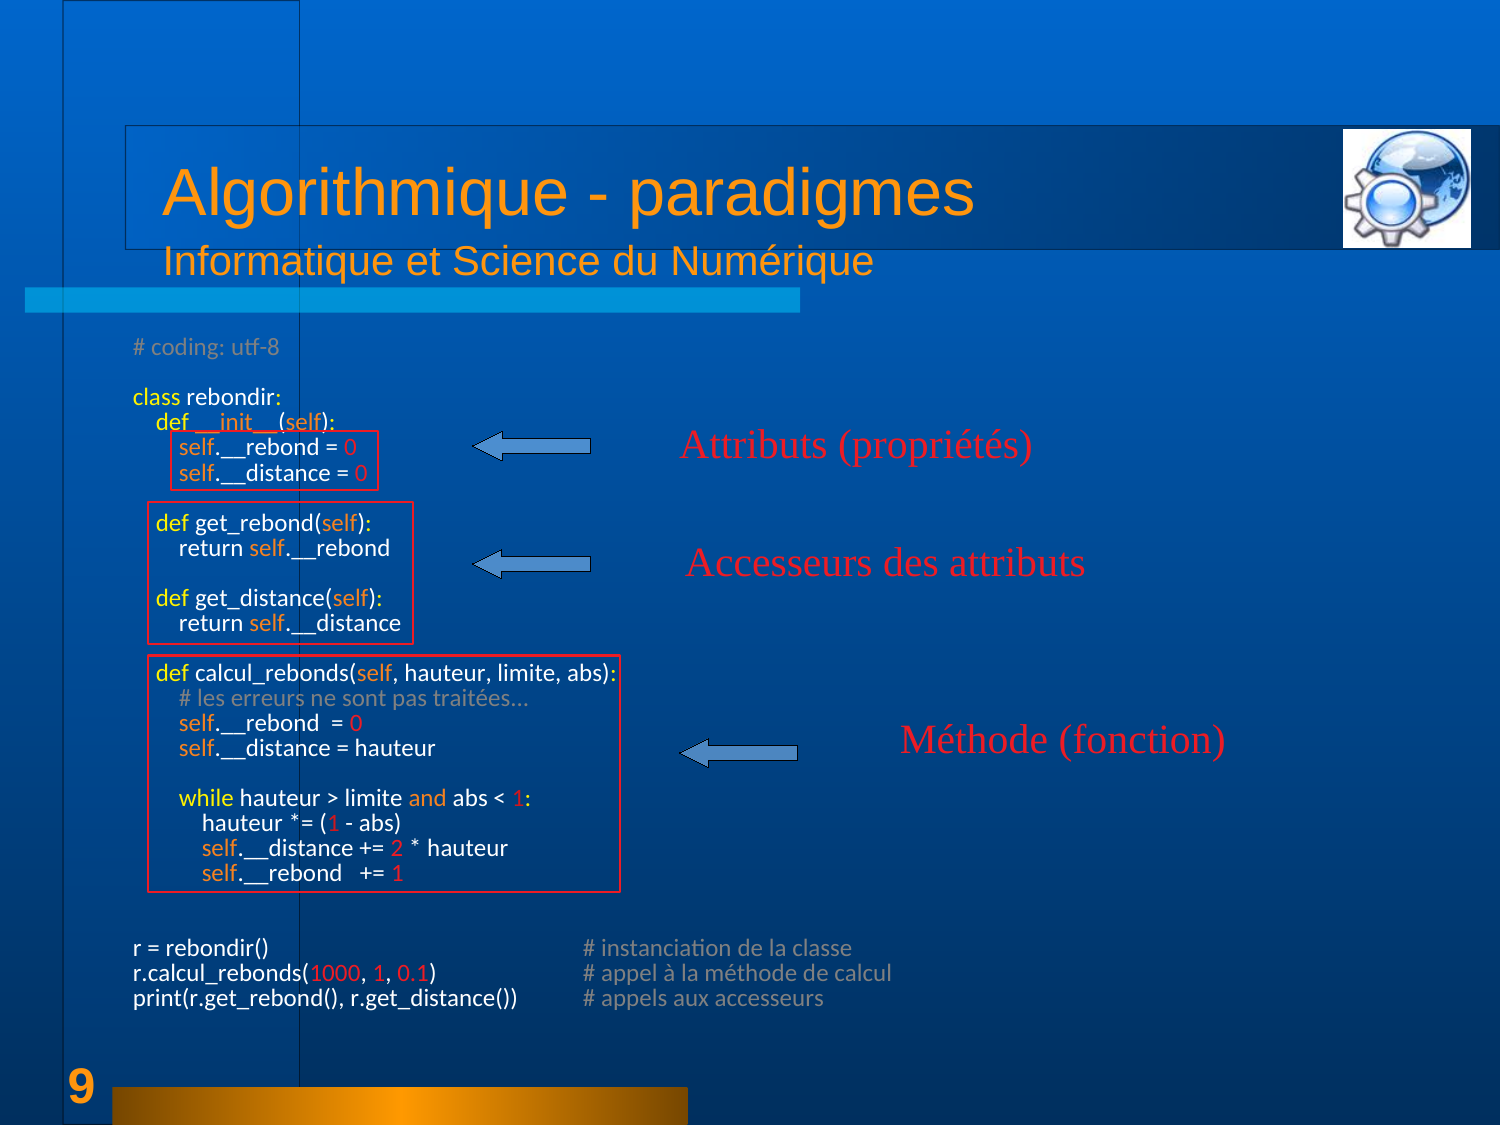

# coding: utf-8
class rebondir:
 def __init__(self):
 self.__rebond = 0
 self.__distance = 0
 def get_rebond(self):
 return self.__rebond
 def get_distance(self):
 return self.__distance
 def calcul_rebonds(self, hauteur, limite, abs):
 # les erreurs ne sont pas traitées...
 self.__rebond = 0
 self.__distance = hauteur
 while hauteur > limite and abs < 1:
 hauteur *= (1 - abs)
 self.__distance += 2 * hauteur
 self.__rebond += 1
r = rebondir()			# instanciation de la classe
r.calcul_rebonds(1000, 1, 0.1)	# appel à la méthode de calcul
print(r.get_rebond(), r.get_distance())	# appels aux accesseurs
Attributs (propriétés)
Accesseurs des attributs
Méthode (fonction)